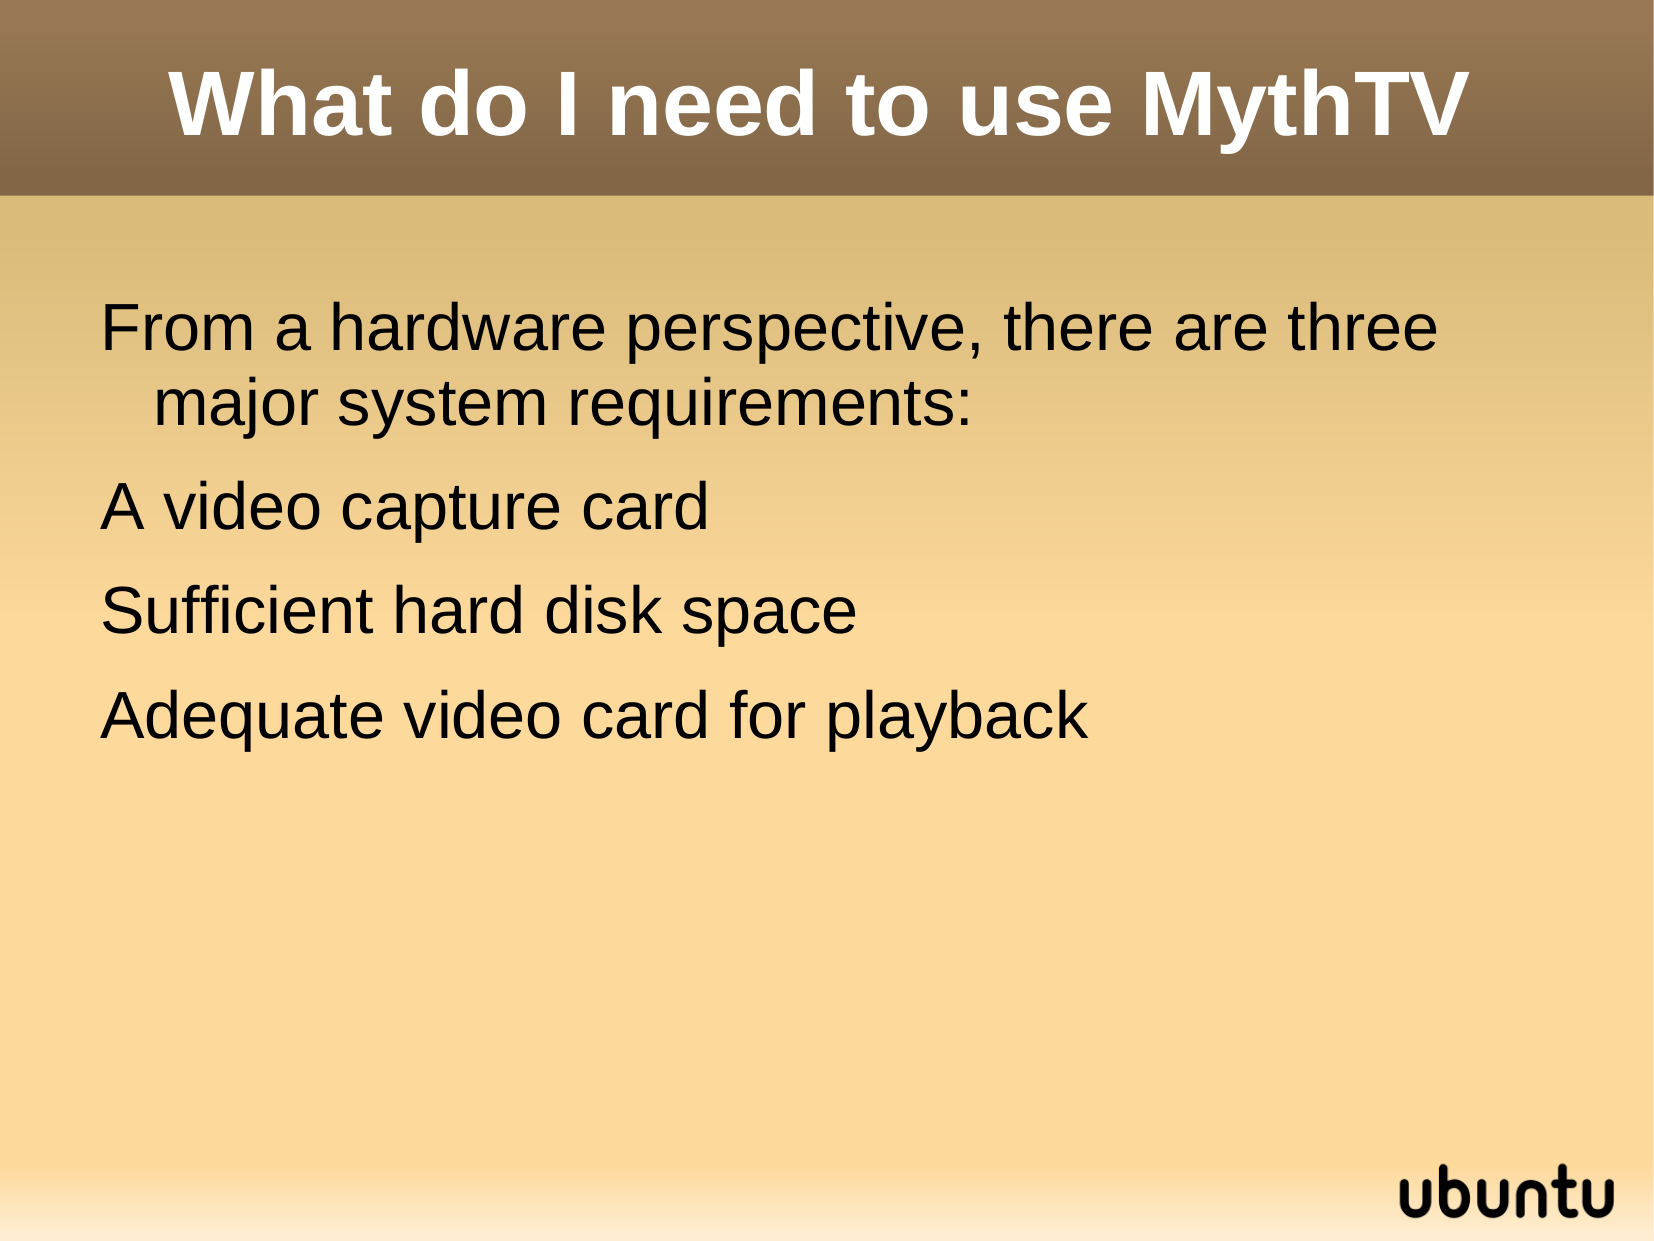

# What do I need to use MythTV
From a hardware perspective, there are three major system requirements:
A video capture card
Sufficient hard disk space
Adequate video card for playback